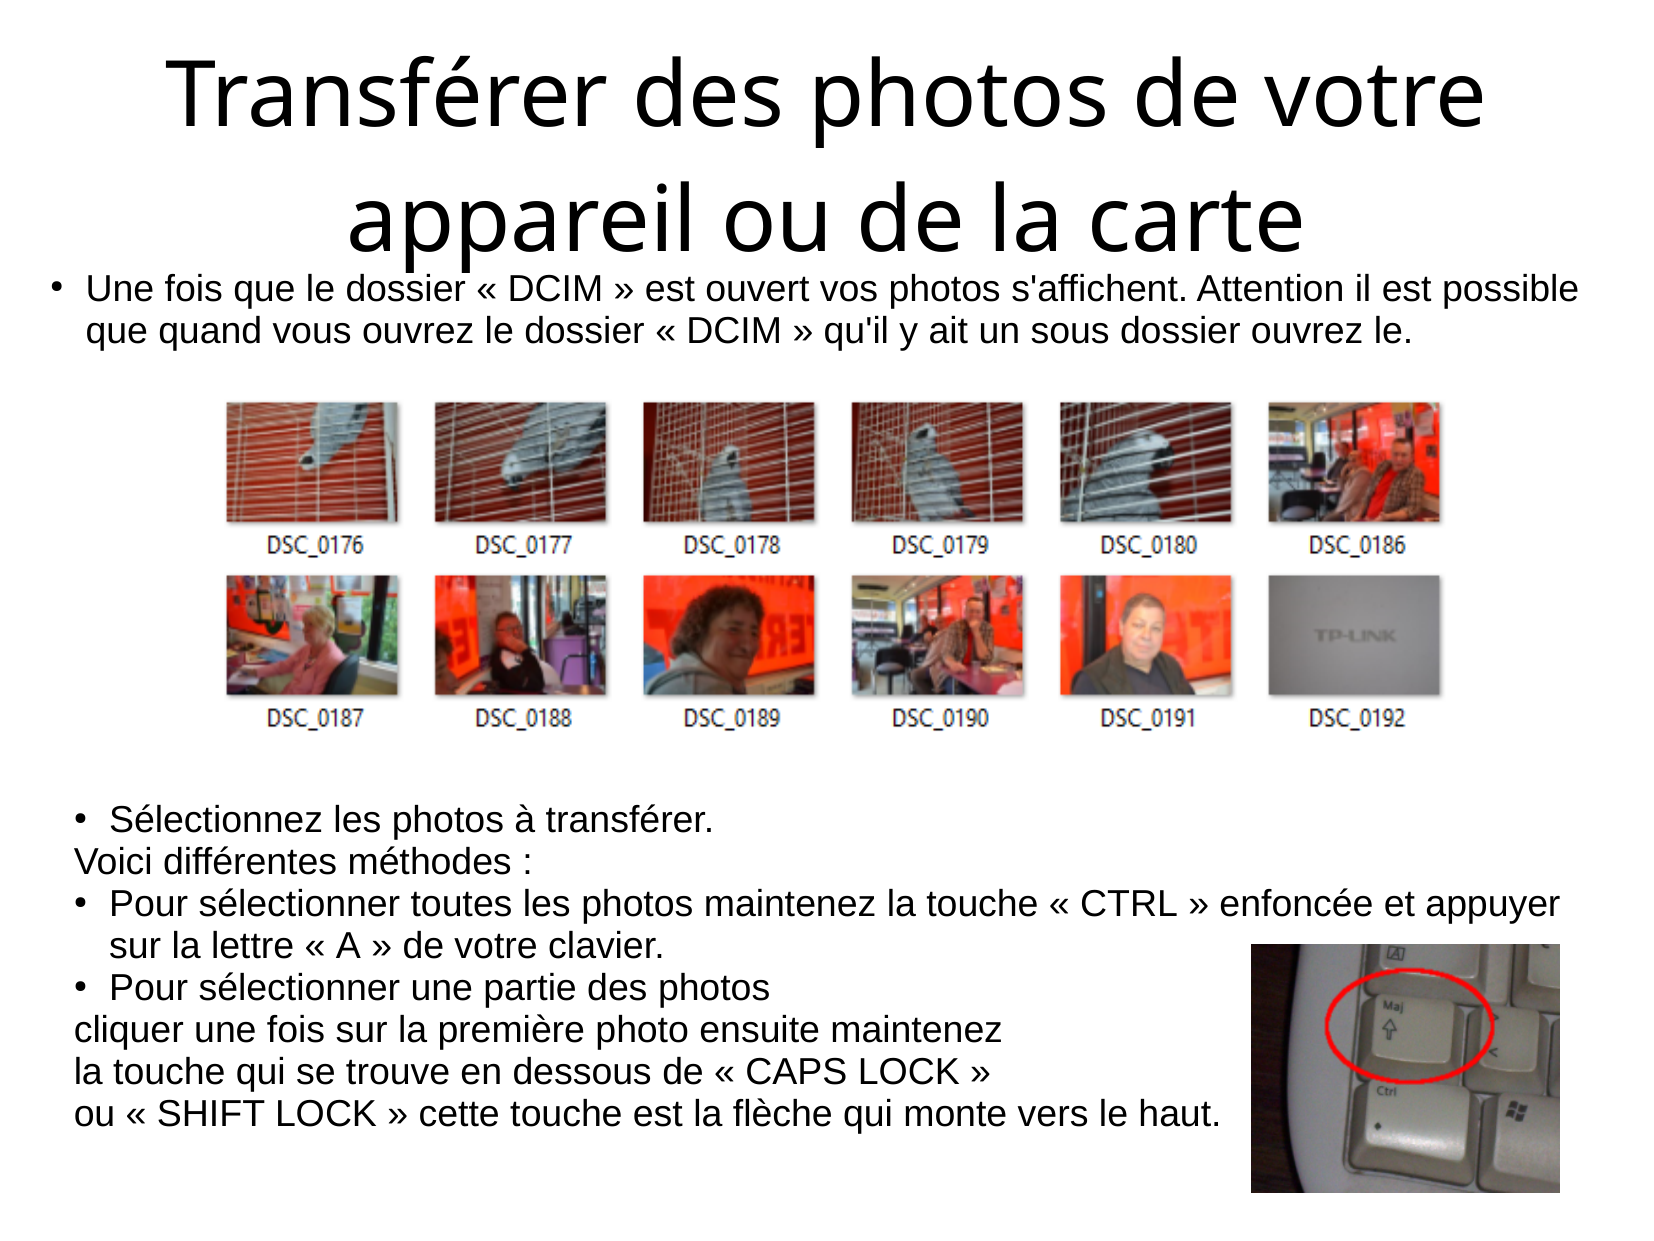

# Transférer des photos de votre appareil ou de la carte
Une fois que le dossier « DCIM » est ouvert vos photos s'affichent. Attention il est possible que quand vous ouvrez le dossier « DCIM » qu'il y ait un sous dossier ouvrez le.
Sélectionnez les photos à transférer.
Voici différentes méthodes :
Pour sélectionner toutes les photos maintenez la touche « CTRL » enfoncée et appuyer sur la lettre « A » de votre clavier.
Pour sélectionner une partie des photos
cliquer une fois sur la première photo ensuite maintenez
la touche qui se trouve en dessous de « CAPS LOCK »
ou « SHIFT LOCK » cette touche est la flèche qui monte vers le haut.